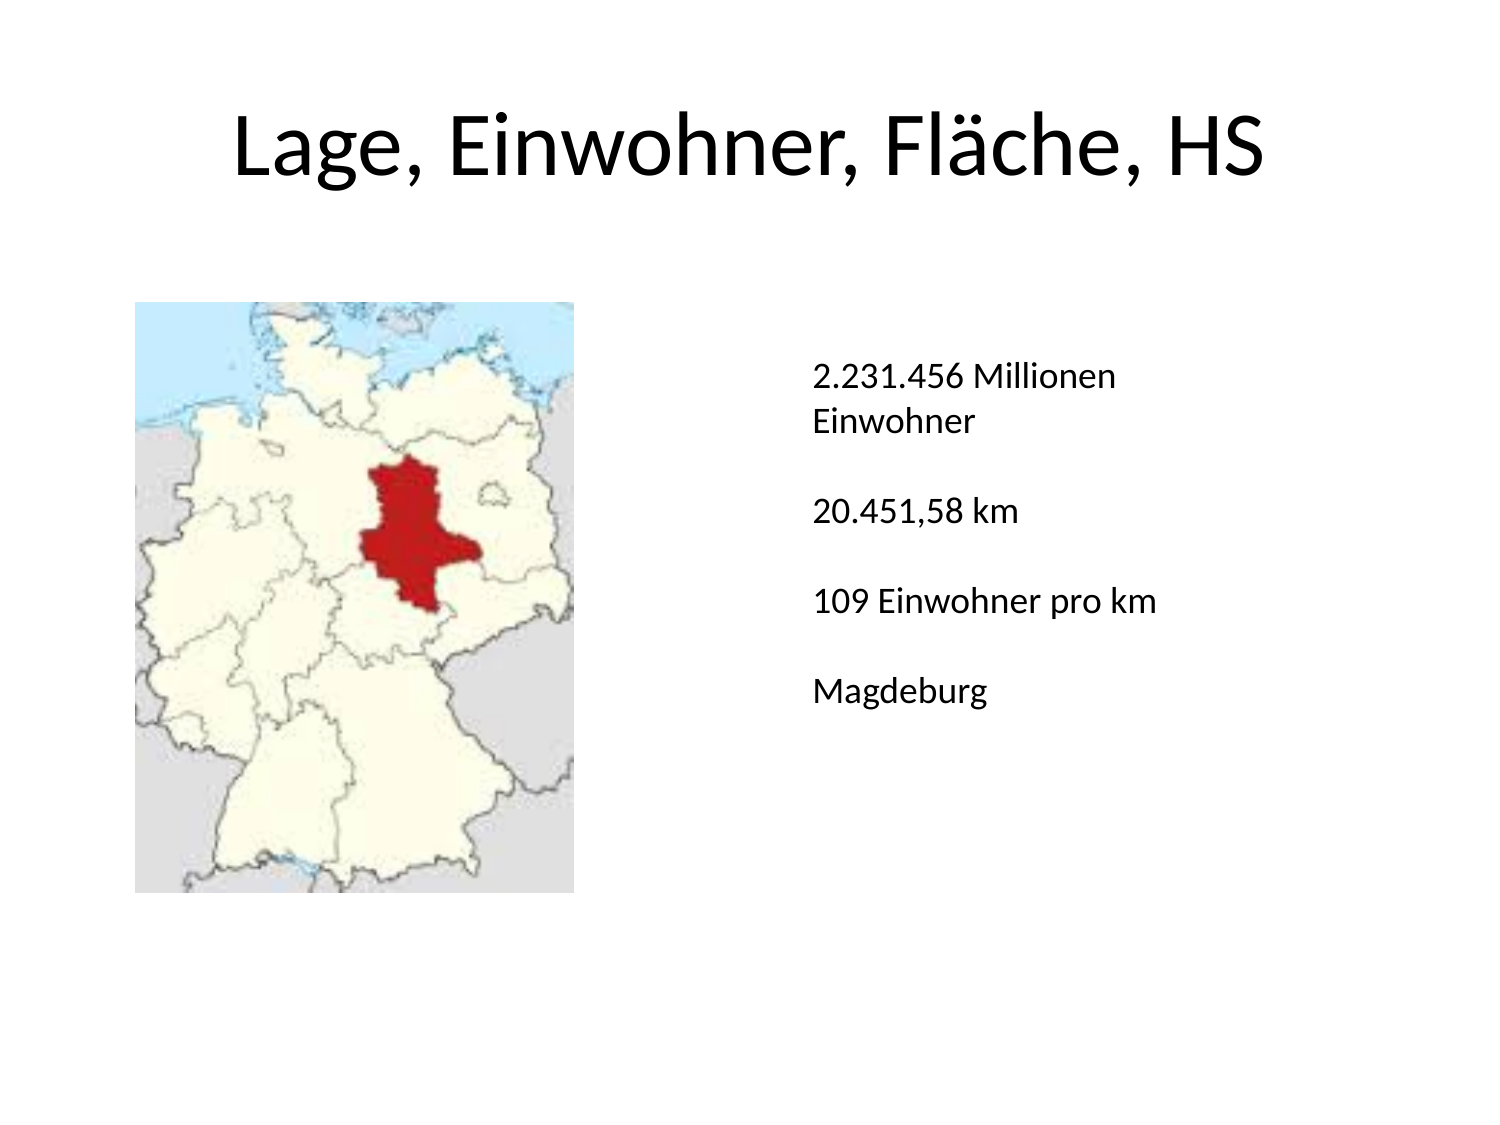

# Lage, Einwohner, Fläche, HS
2.231.456 Millionen Einwohner
20.451,58 km
109 Einwohner pro km
Magdeburg